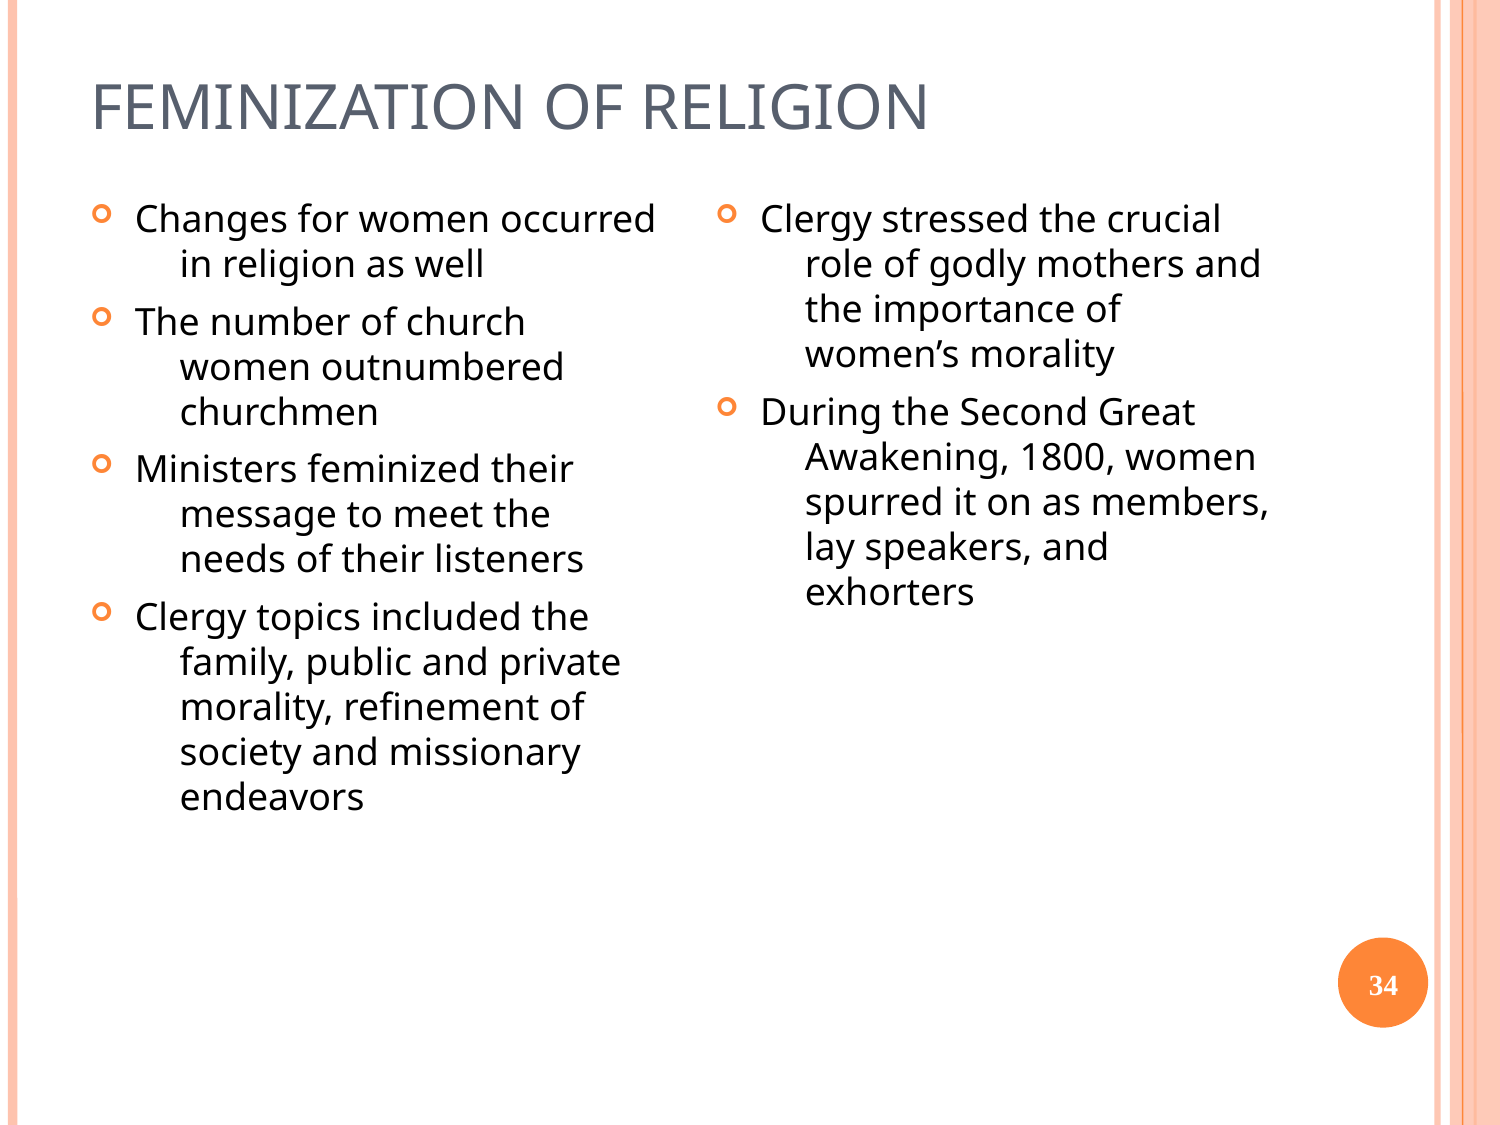

# Feminization of Religion
Changes for women occurred in religion as well
The number of church women outnumbered churchmen
Ministers feminized their message to meet the needs of their listeners
Clergy topics included the family, public and private morality, refinement of society and missionary endeavors
Clergy stressed the crucial role of godly mothers and the importance of women’s morality
During the Second Great Awakening, 1800, women spurred it on as members, lay speakers, and exhorters